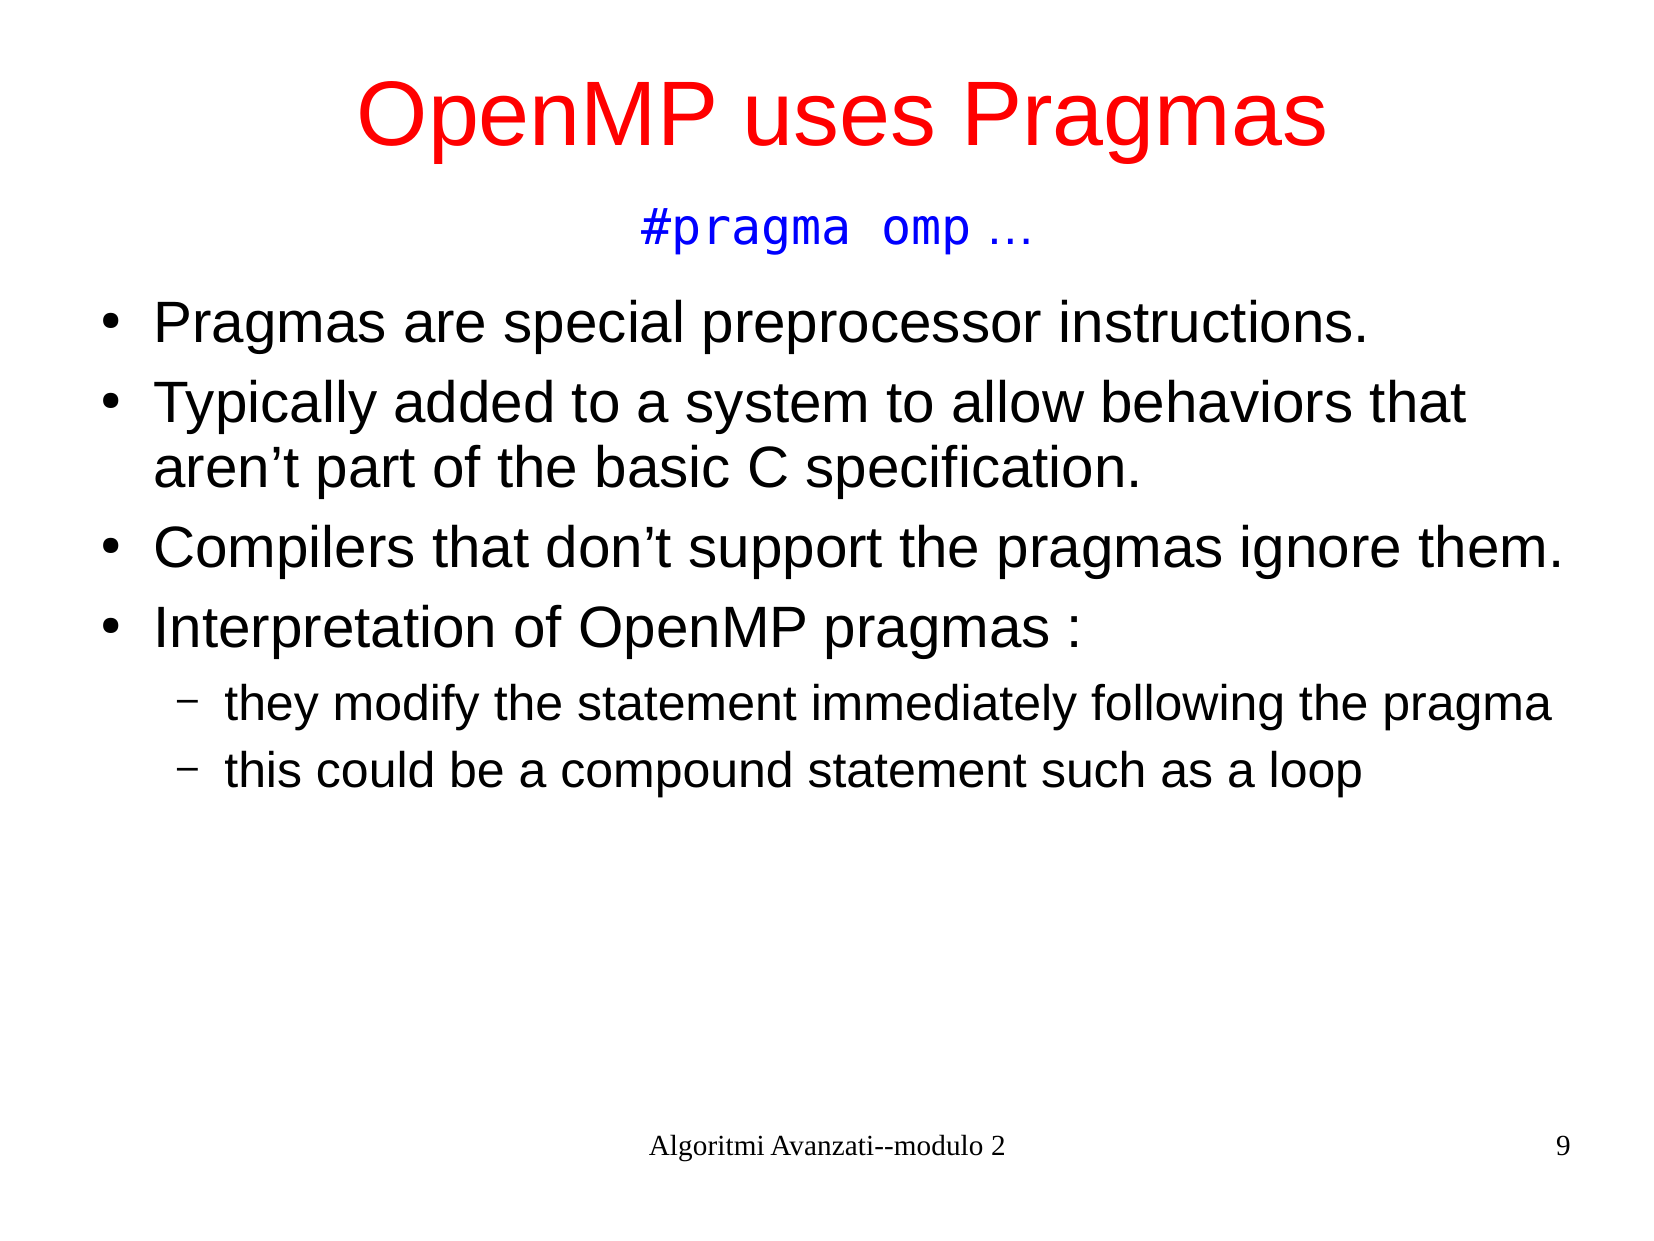

# OpenMP uses Pragmas
#pragma omp …
Pragmas are special preprocessor instructions.
Typically added to a system to allow behaviors that aren’t part of the basic C specification.
Compilers that don’t support the pragmas ignore them.
Interpretation of OpenMP pragmas :
they modify the statement immediately following the pragma
this could be a compound statement such as a loop
Algoritmi Avanzati--modulo 2
9